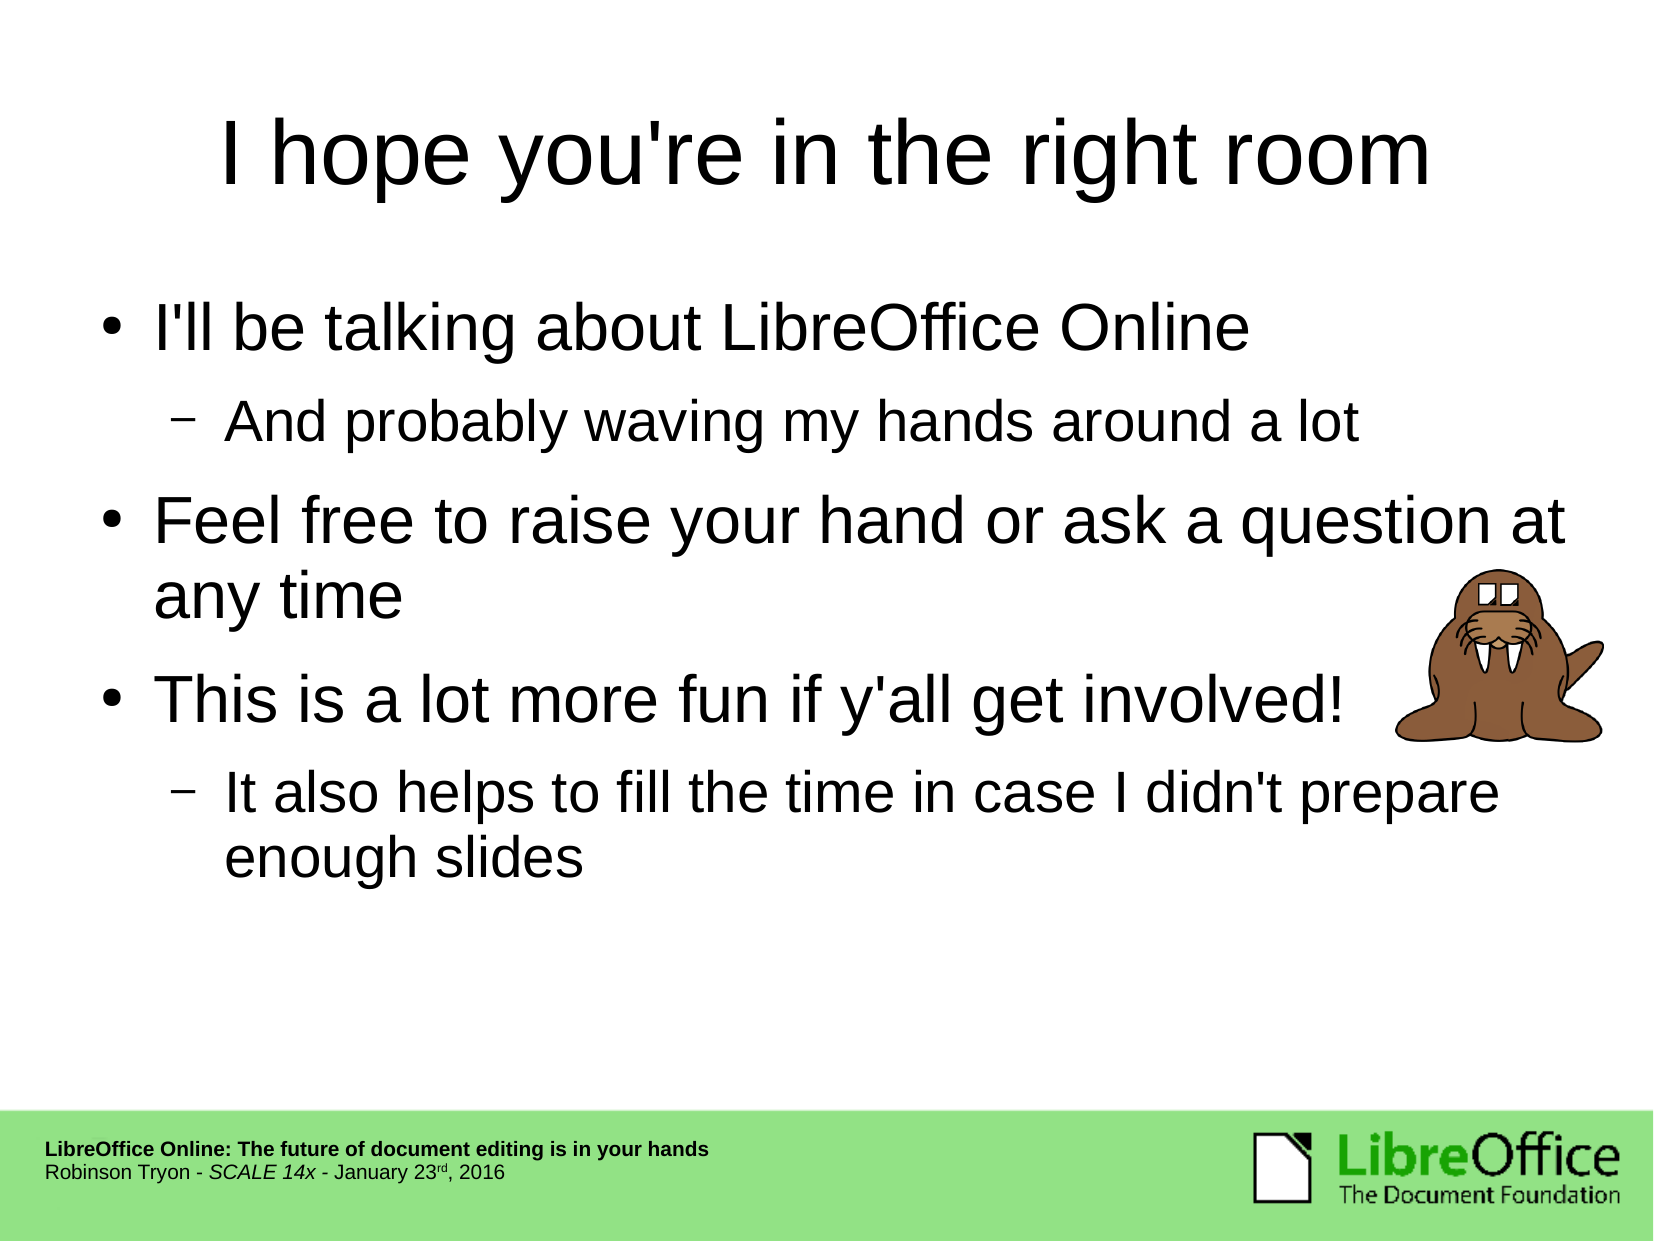

# I hope you're in the right room
I'll be talking about LibreOffice Online
And probably waving my hands around a lot
Feel free to raise your hand or ask a question at any time
This is a lot more fun if y'all get involved!
It also helps to fill the time in case I didn't prepare enough slides